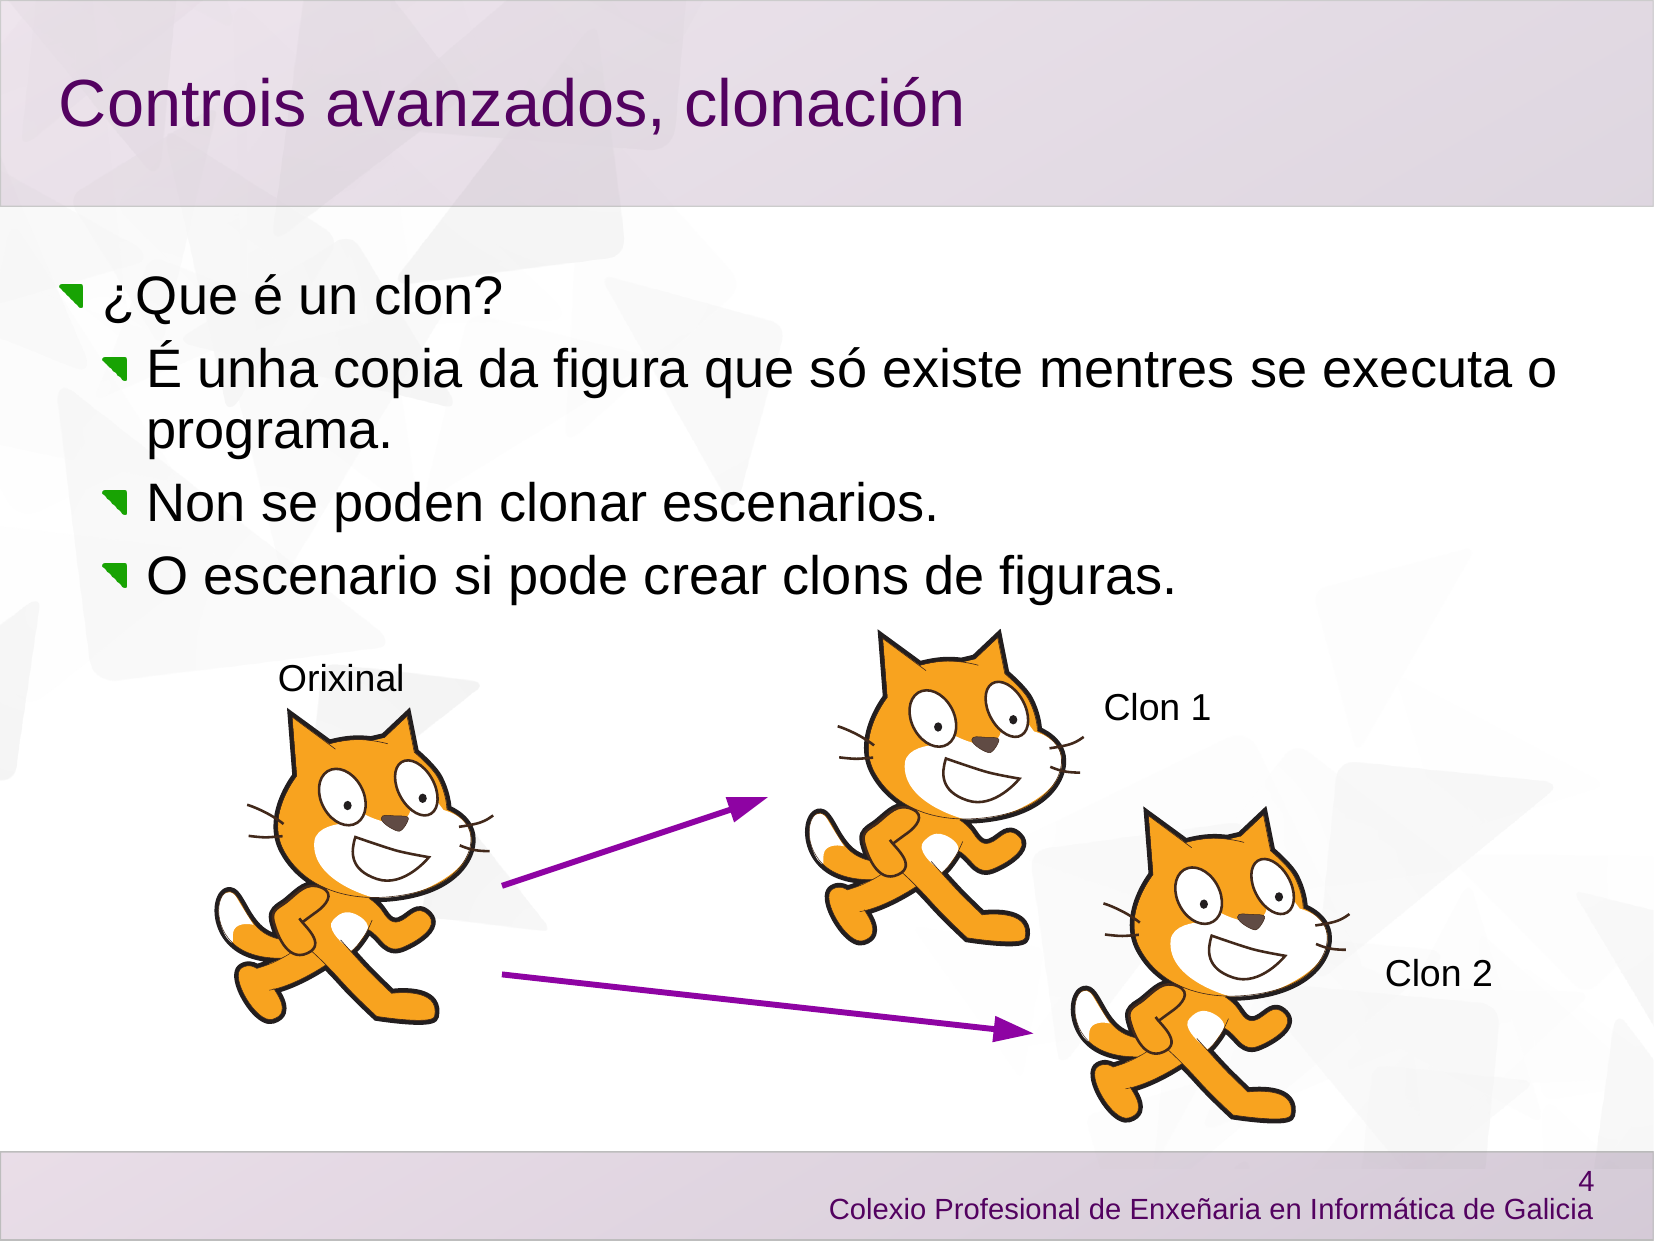

# Controis avanzados, clonación
¿Que é un clon?
É unha copia da figura que só existe mentres se executa o programa.
Non se poden clonar escenarios.
O escenario si pode crear clons de figuras.
Orixinal
Clon 1
Clon 2
4
Colexio Profesional de Enxeñaria en Informática de Galicia